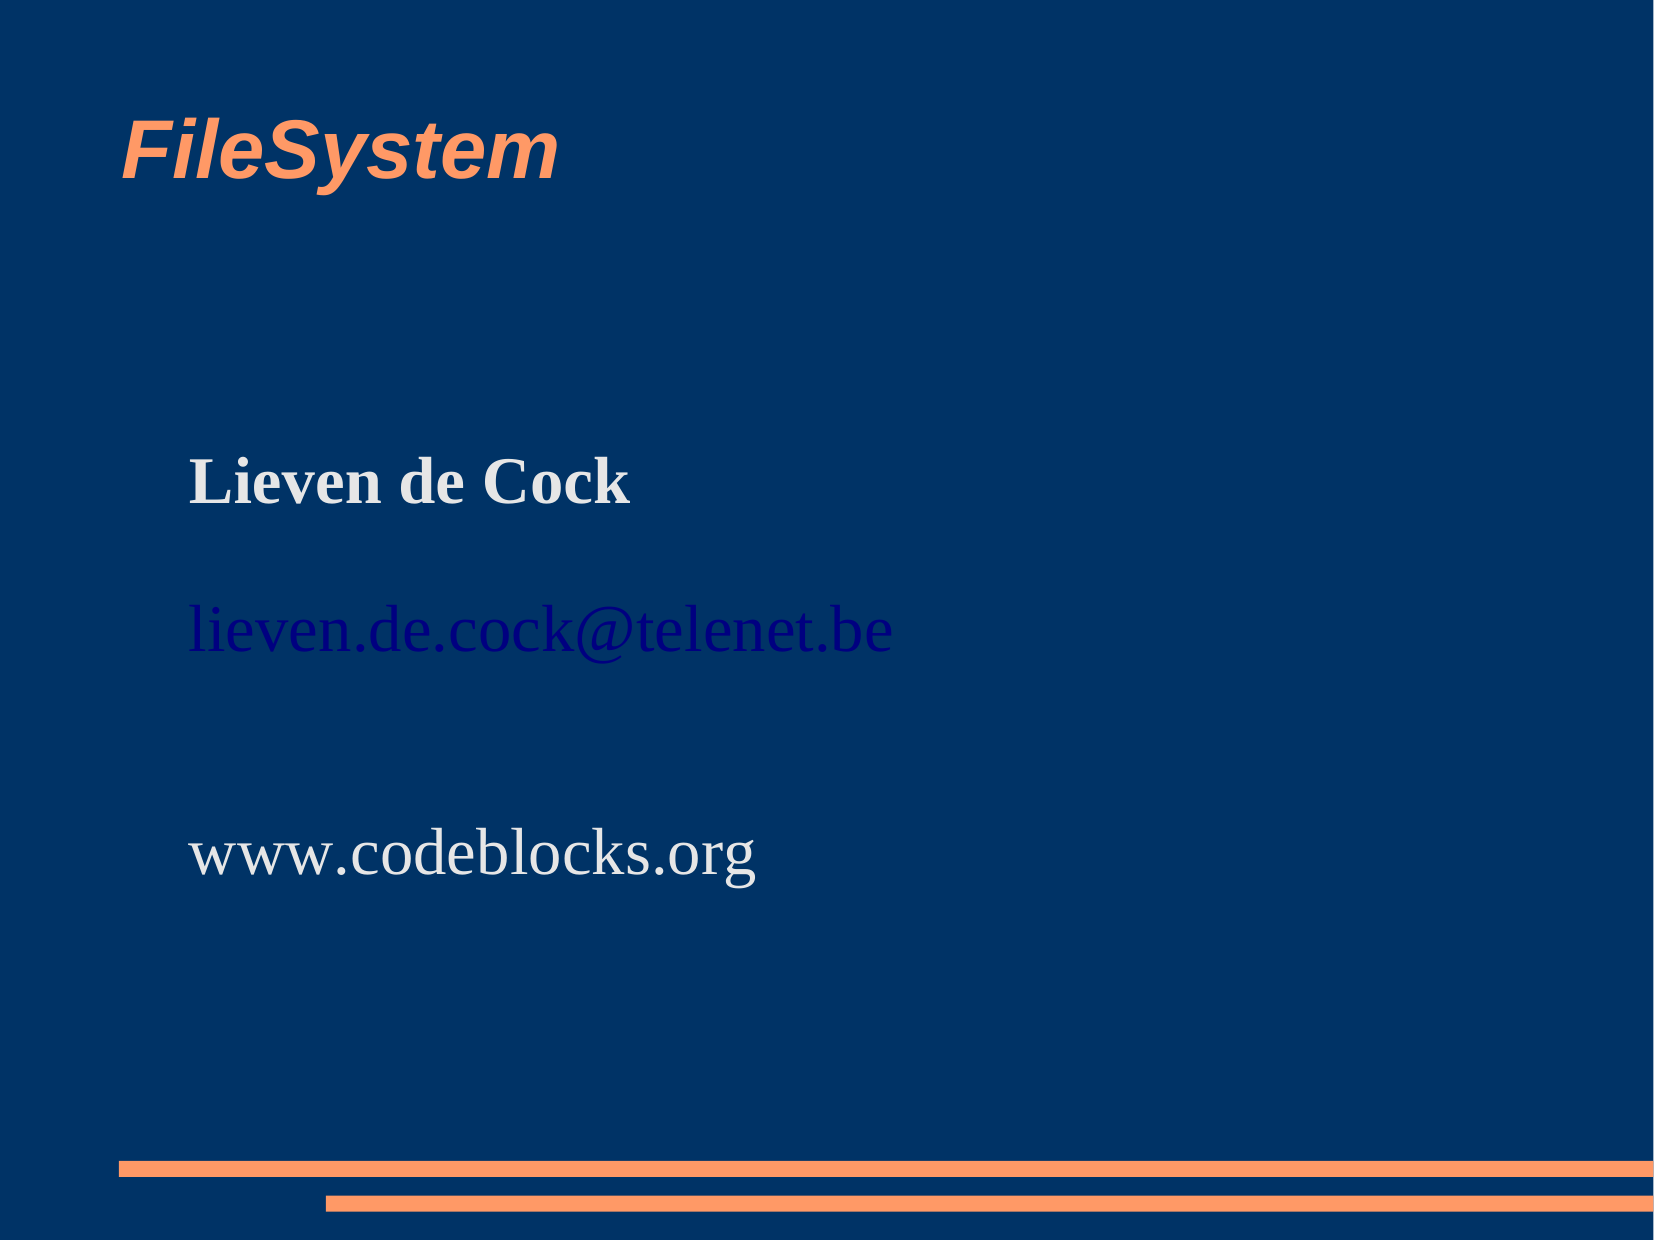

# FileSystem
Lieven de Cock
lieven.de.cock@telenet.be
www.codeblocks.org